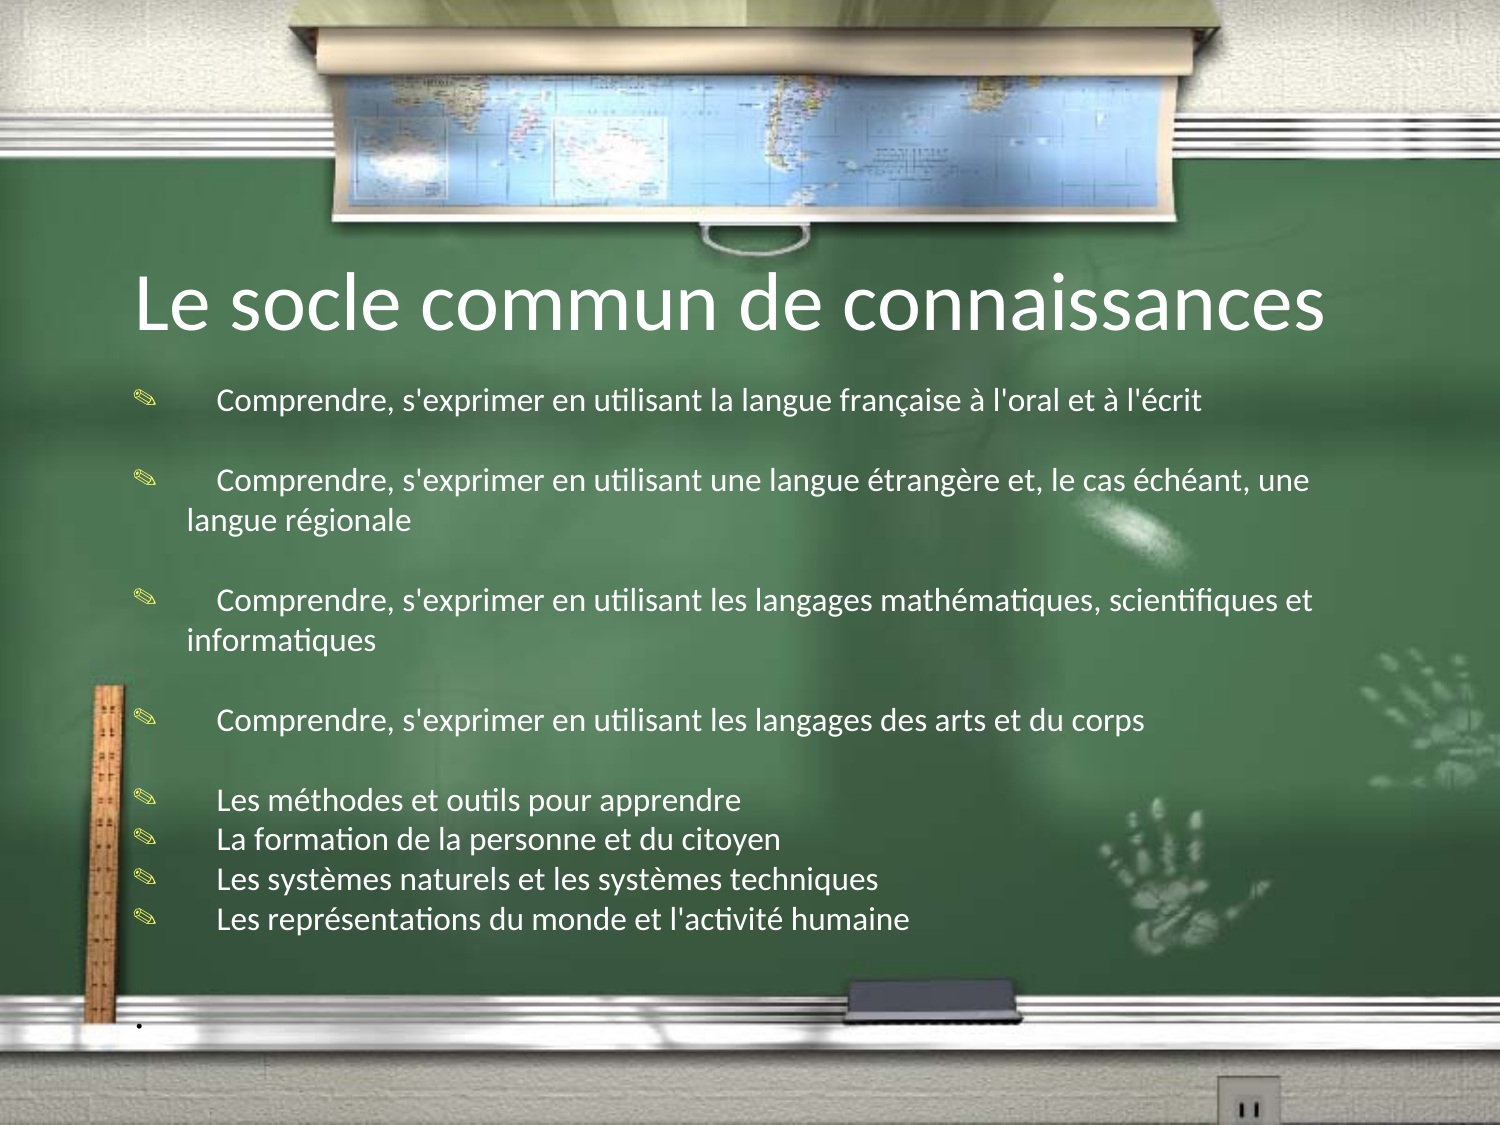

Le socle commun de connaissances
 Comprendre, s'exprimer en utilisant la langue française à l'oral et à l'écrit
 Comprendre, s'exprimer en utilisant une langue étrangère et, le cas échéant, une langue régionale
 Comprendre, s'exprimer en utilisant les langages mathématiques, scientifiques et informatiques
 Comprendre, s'exprimer en utilisant les langages des arts et du corps
 Les méthodes et outils pour apprendre
 La formation de la personne et du citoyen
 Les systèmes naturels et les systèmes techniques
 Les représentations du monde et l'activité humaine
.